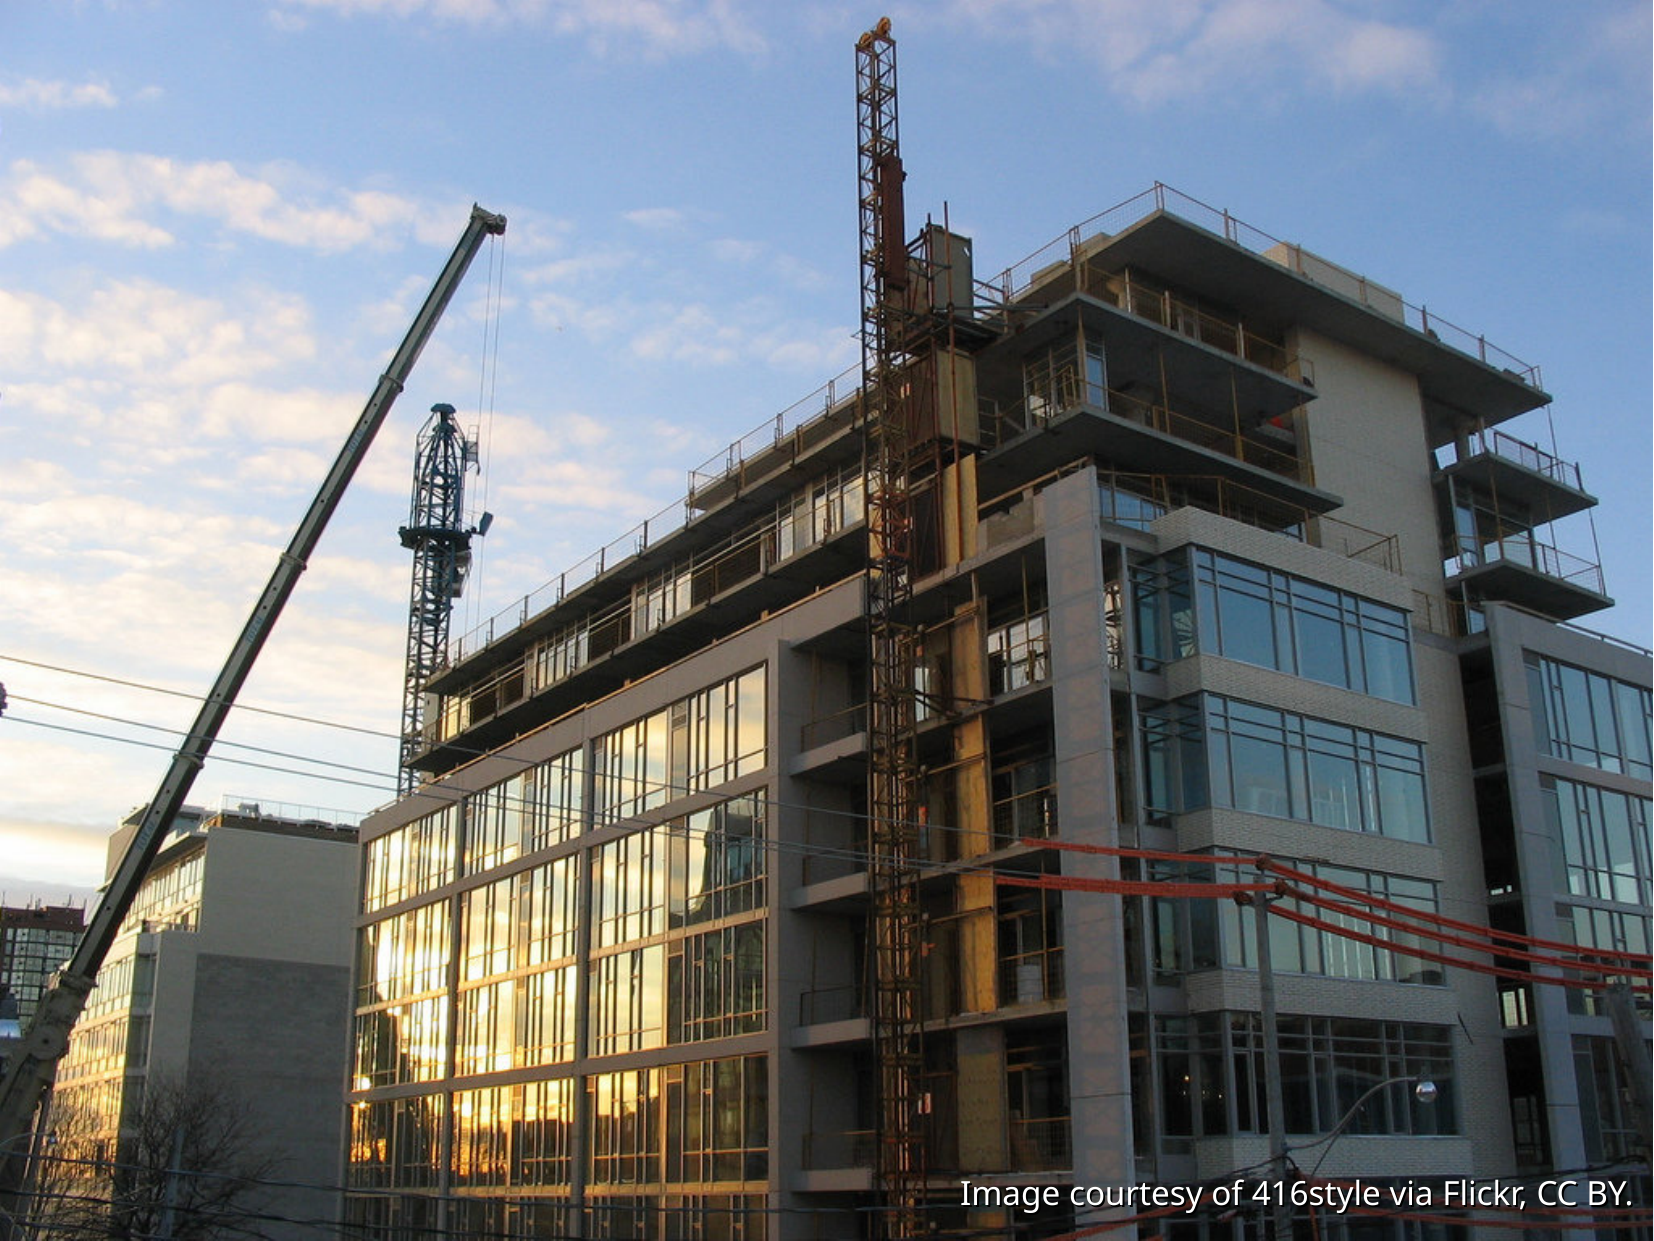

Image courtesy of 416style via Flickr, CC BY.